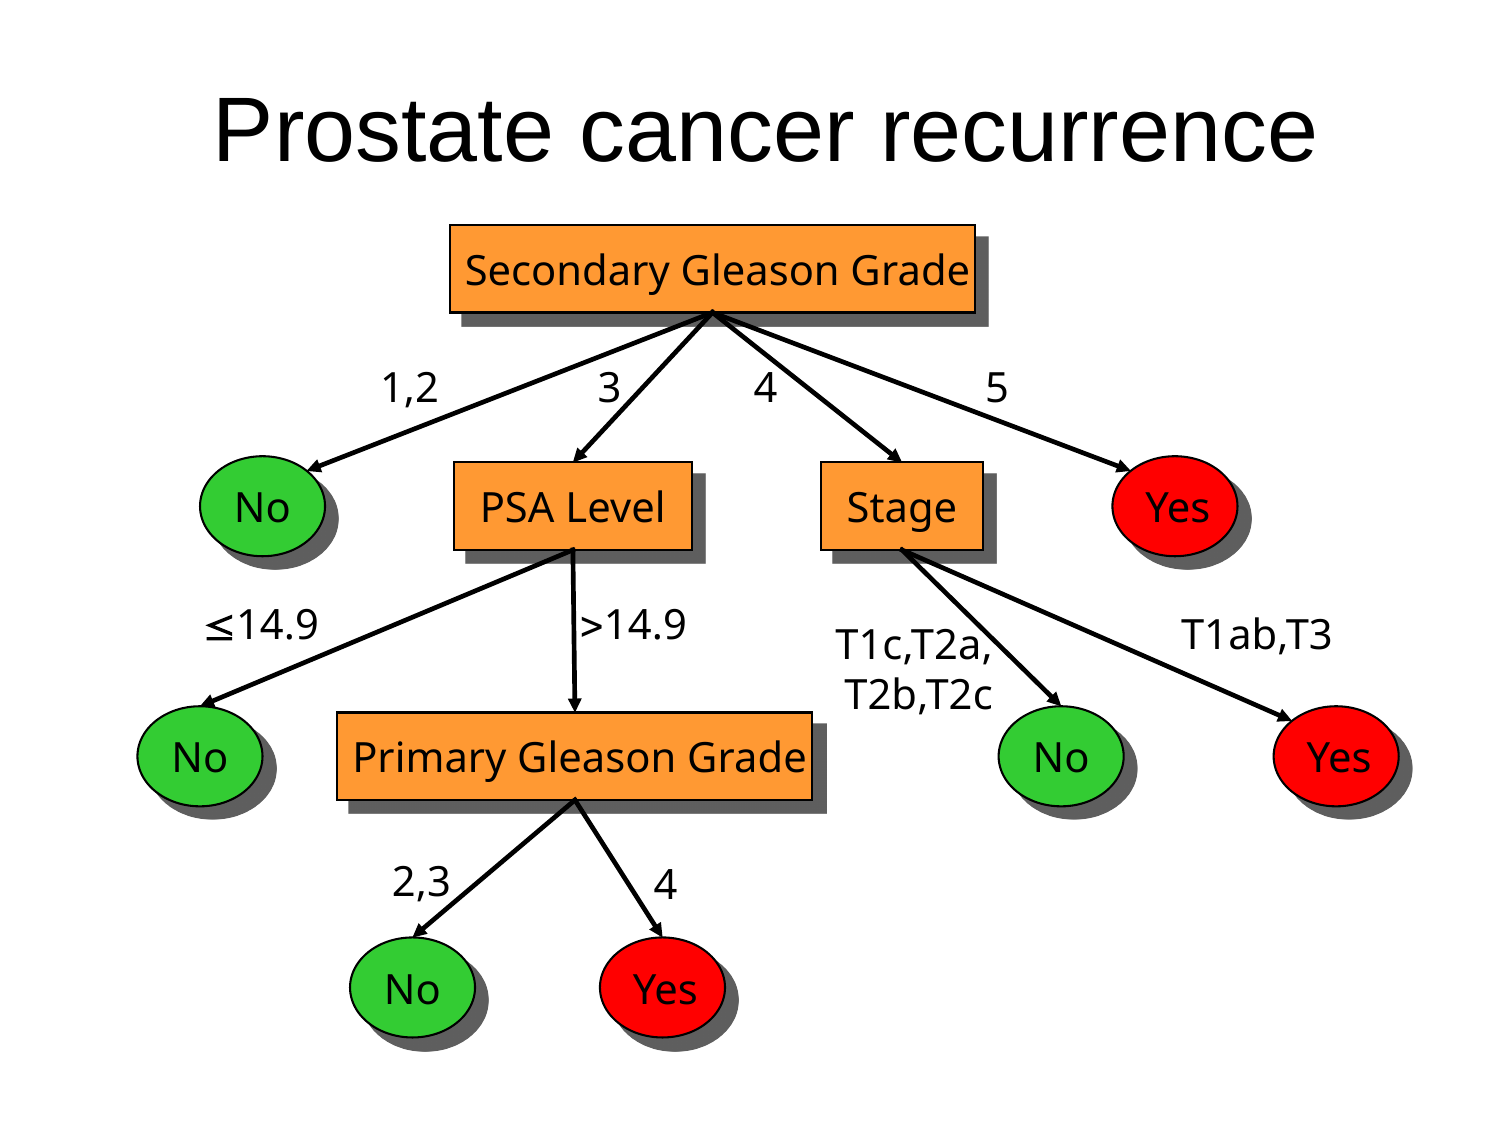

# Prostate cancer recurrence
Secondary Gleason Grade
1,2
3
4
5
No
Yes
PSA Level
Stage
14.9
14.9
T1ab,T3
T1c,T2a,
T2b,T2c
No
No
Yes
Primary Gleason Grade
2,3
4
No
Yes